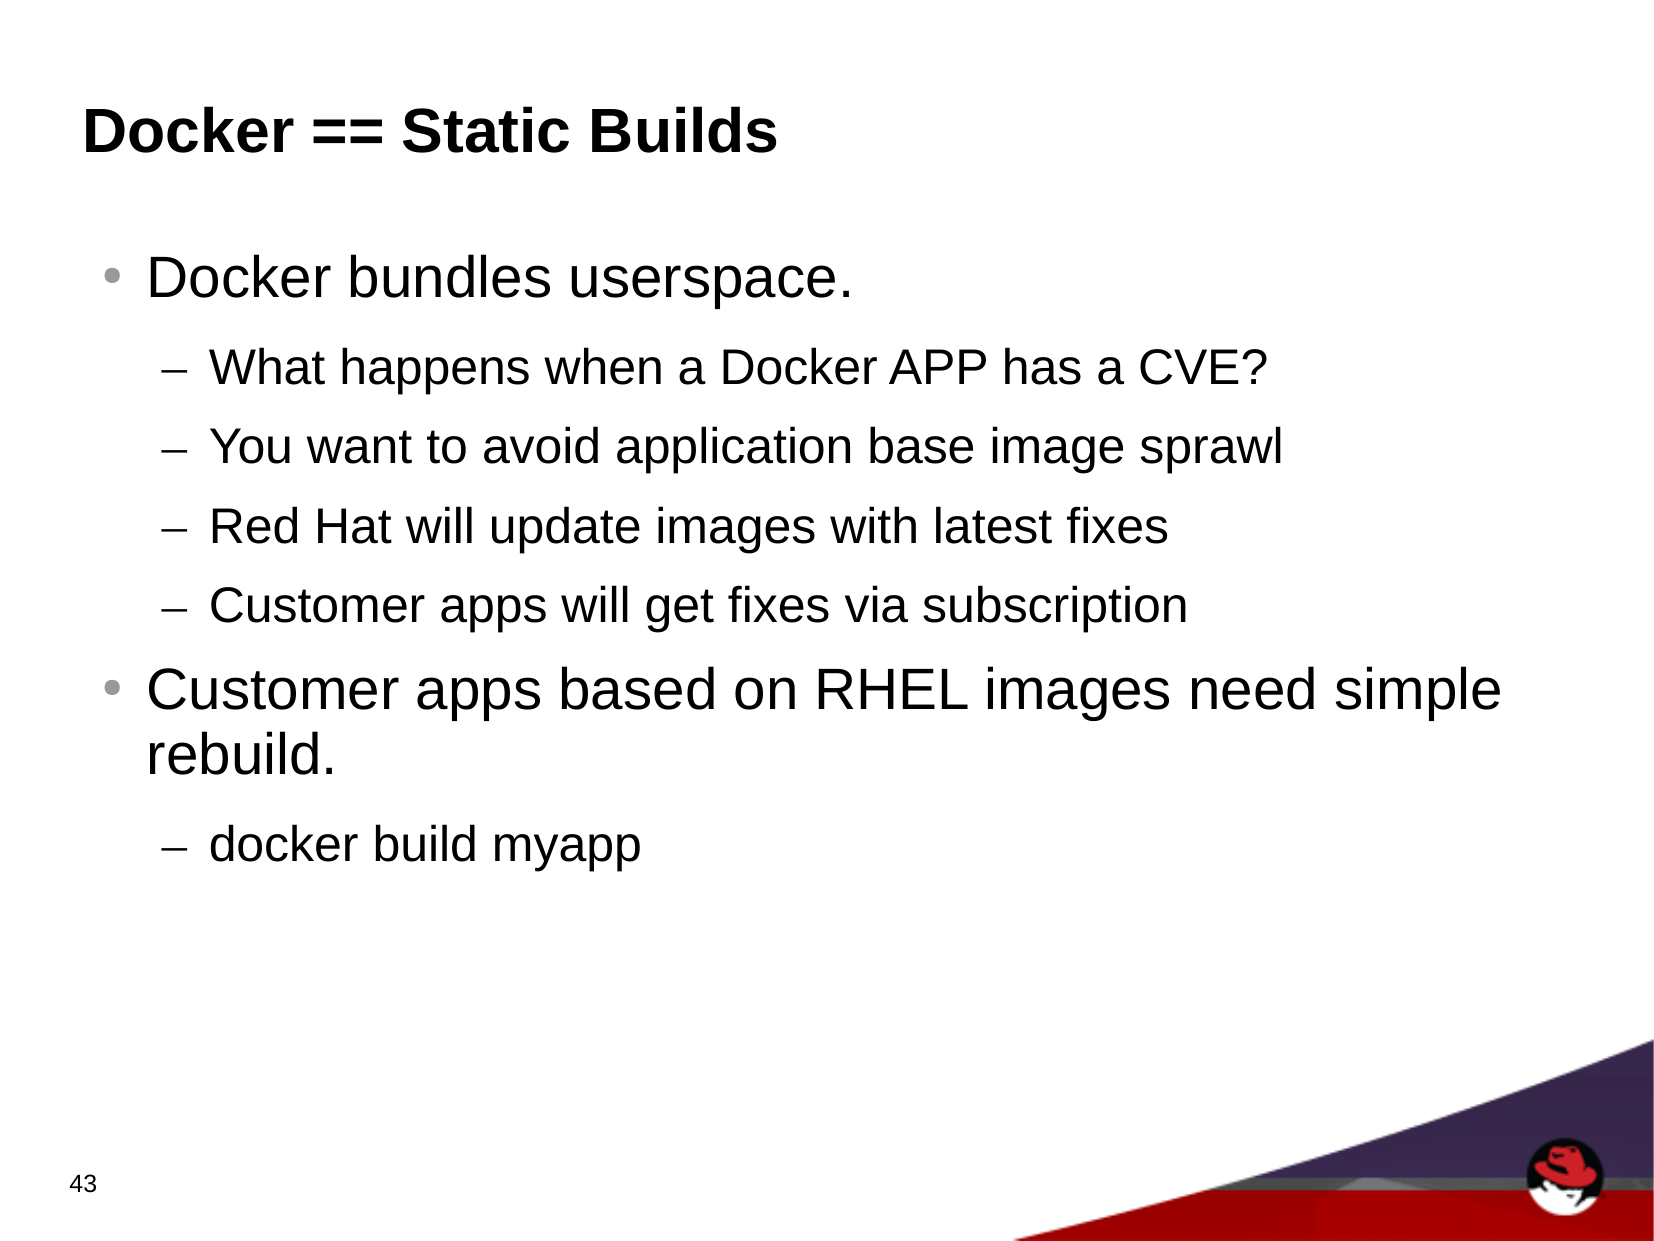

# Docker == Static Builds
Docker bundles userspace.
What happens when a Docker APP has a CVE?
You want to avoid application base image sprawl
Red Hat will update images with latest fixes
Customer apps will get fixes via subscription
Customer apps based on RHEL images need simple rebuild.
docker build myapp